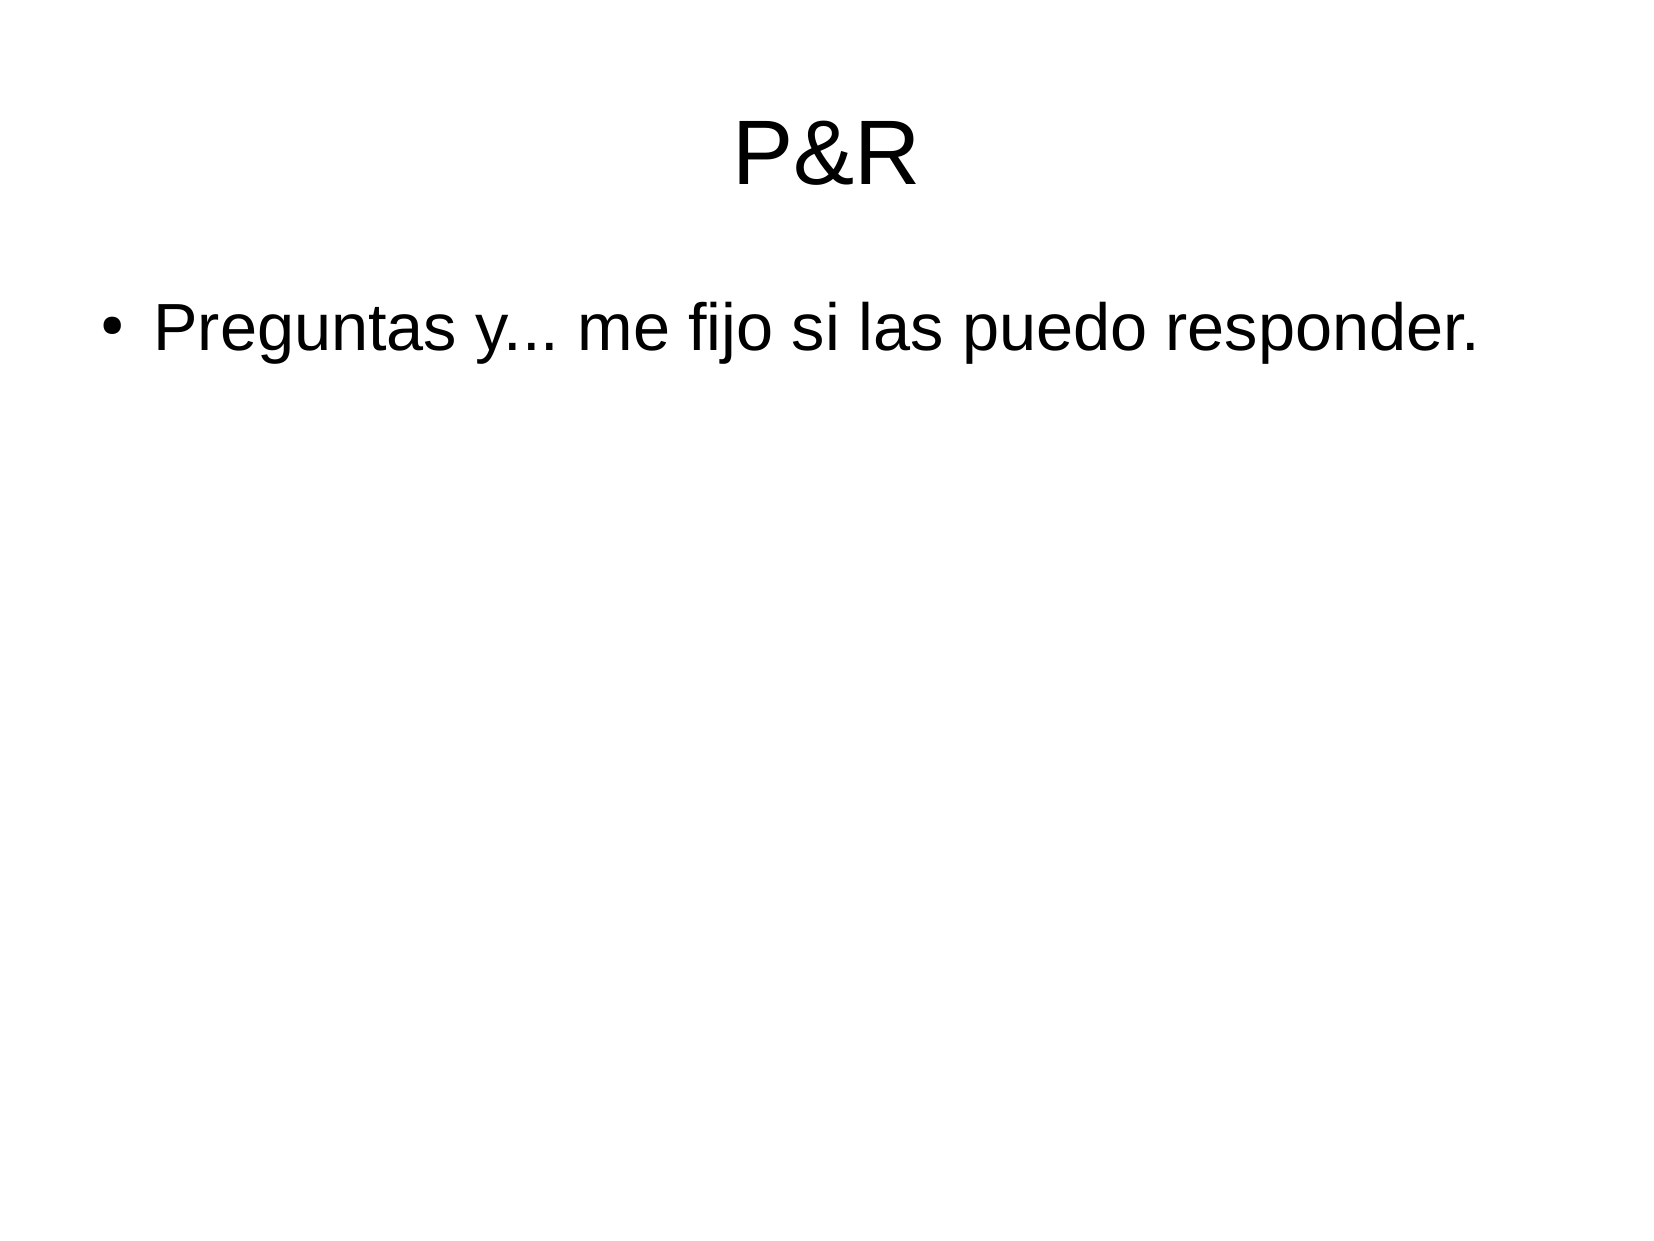

# P&R
Preguntas y... me fijo si las puedo responder.